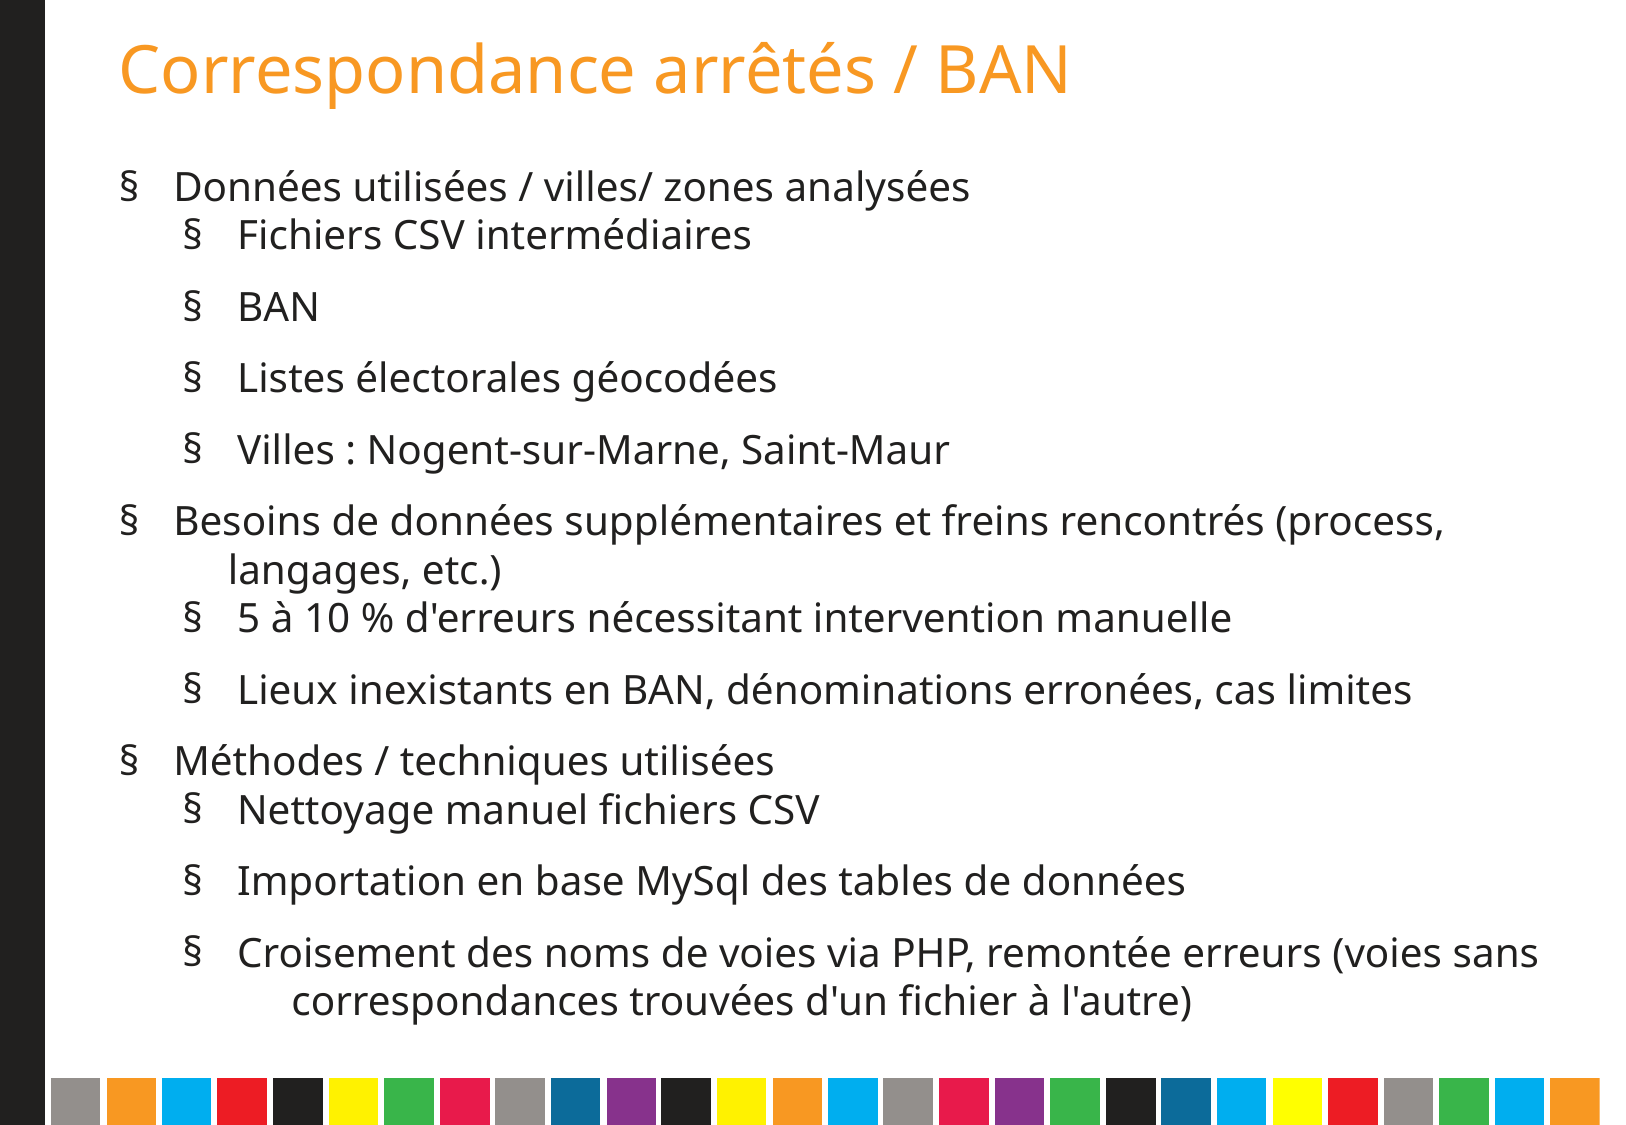

Correspondance arrêtés / BAN
# Données utilisées / villes/ zones analysées
Fichiers CSV intermédiaires
BAN
Listes électorales géocodées
Villes : Nogent-sur-Marne, Saint-Maur
Besoins de données supplémentaires et freins rencontrés (process, langages, etc.)
5 à 10 % d'erreurs nécessitant intervention manuelle
Lieux inexistants en BAN, dénominations erronées, cas limites
Méthodes / techniques utilisées
Nettoyage manuel fichiers CSV
Importation en base MySql des tables de données
Croisement des noms de voies via PHP, remontée erreurs (voies sans correspondances trouvées d'un fichier à l'autre)